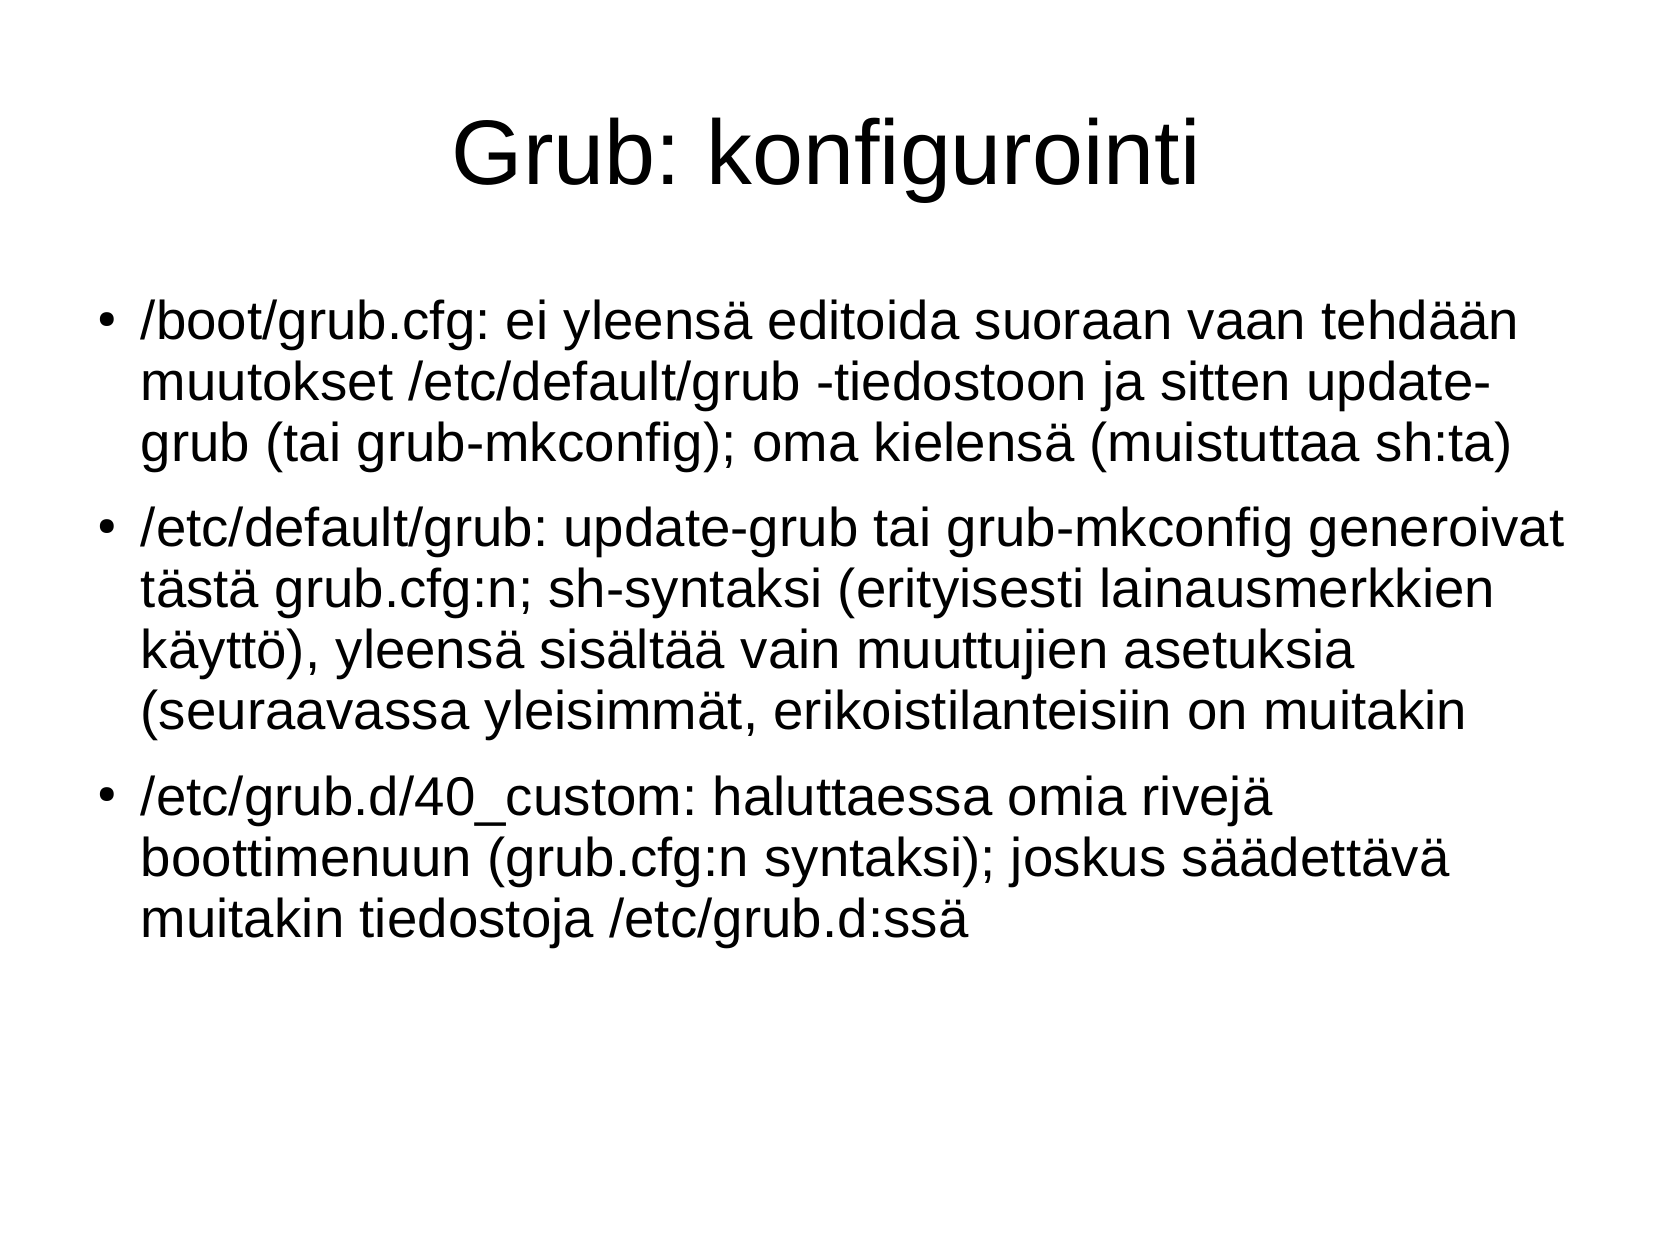

# Grub: konfigurointi
/boot/grub.cfg: ei yleensä editoida suoraan vaan tehdään muutokset /etc/default/grub -tiedostoon ja sitten update-grub (tai grub-mkconfig); oma kielensä (muistuttaa sh:ta)
/etc/default/grub: update-grub tai grub-mkconfig generoivat tästä grub.cfg:n; sh-syntaksi (erityisesti lainausmerkkien käyttö), yleensä sisältää vain muuttujien asetuksia (seuraavassa yleisimmät, erikoistilanteisiin on muitakin
/etc/grub.d/40_custom: haluttaessa omia rivejä boottimenuun (grub.cfg:n syntaksi); joskus säädettävä muitakin tiedostoja /etc/grub.d:ssä